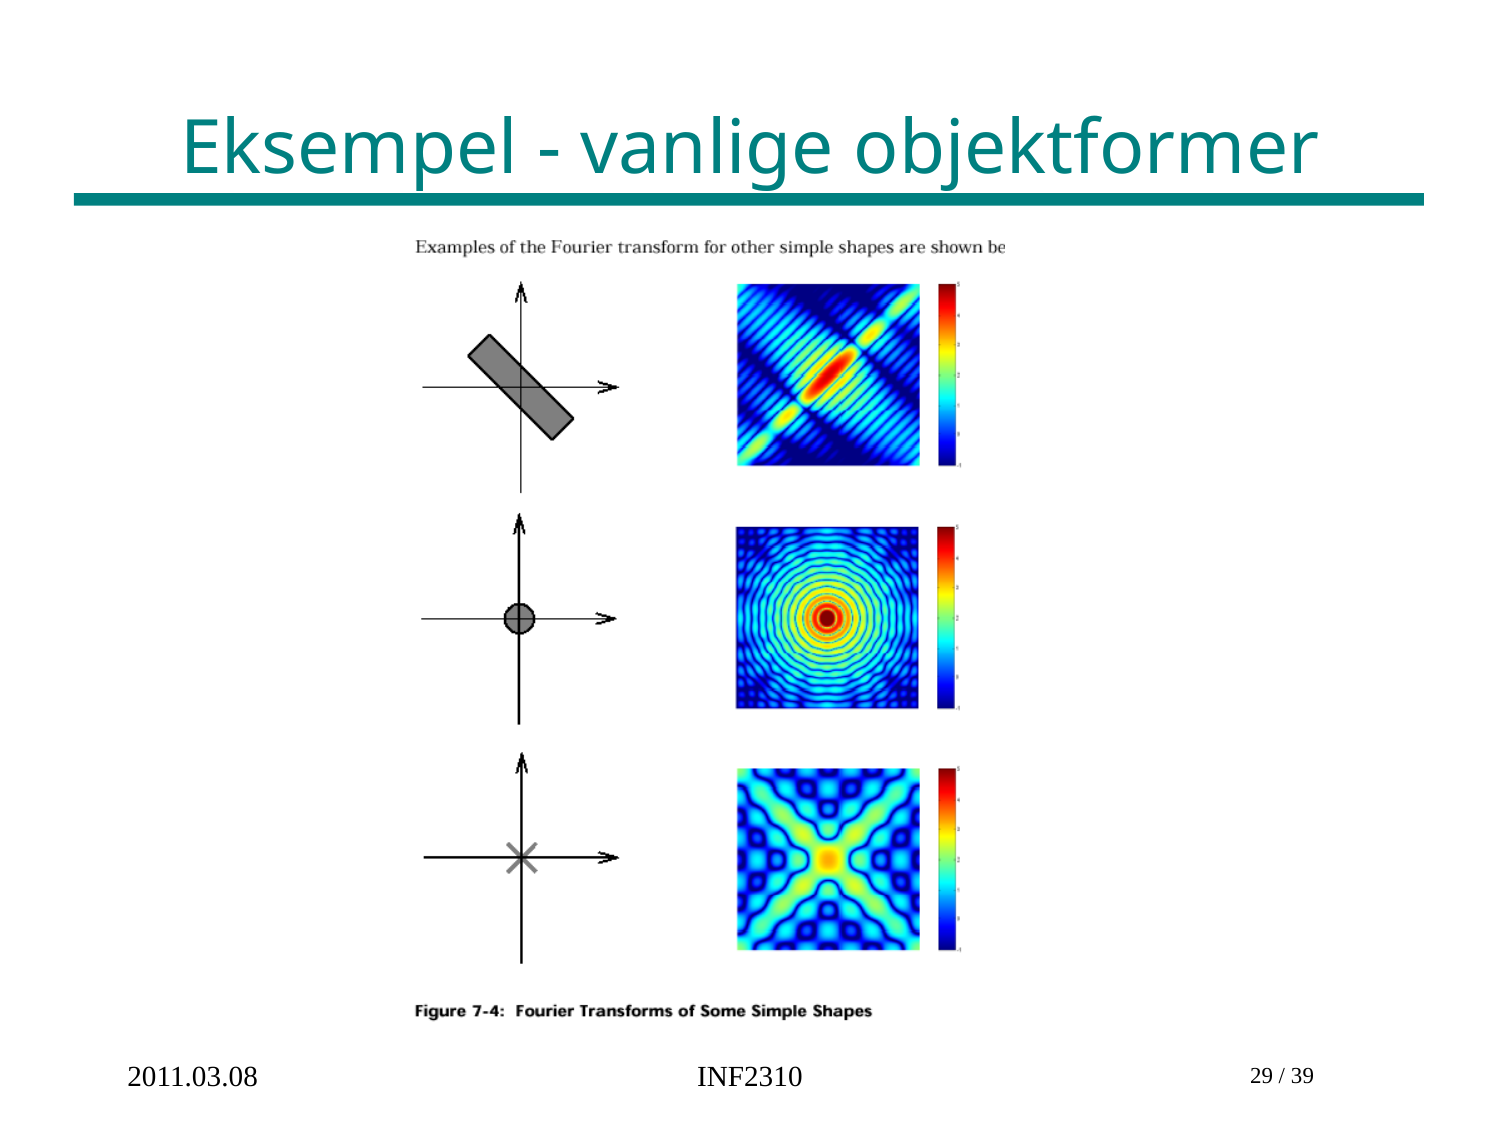

# Eksempel - vanlige objektformer
2011.03.08XXX
INF2310